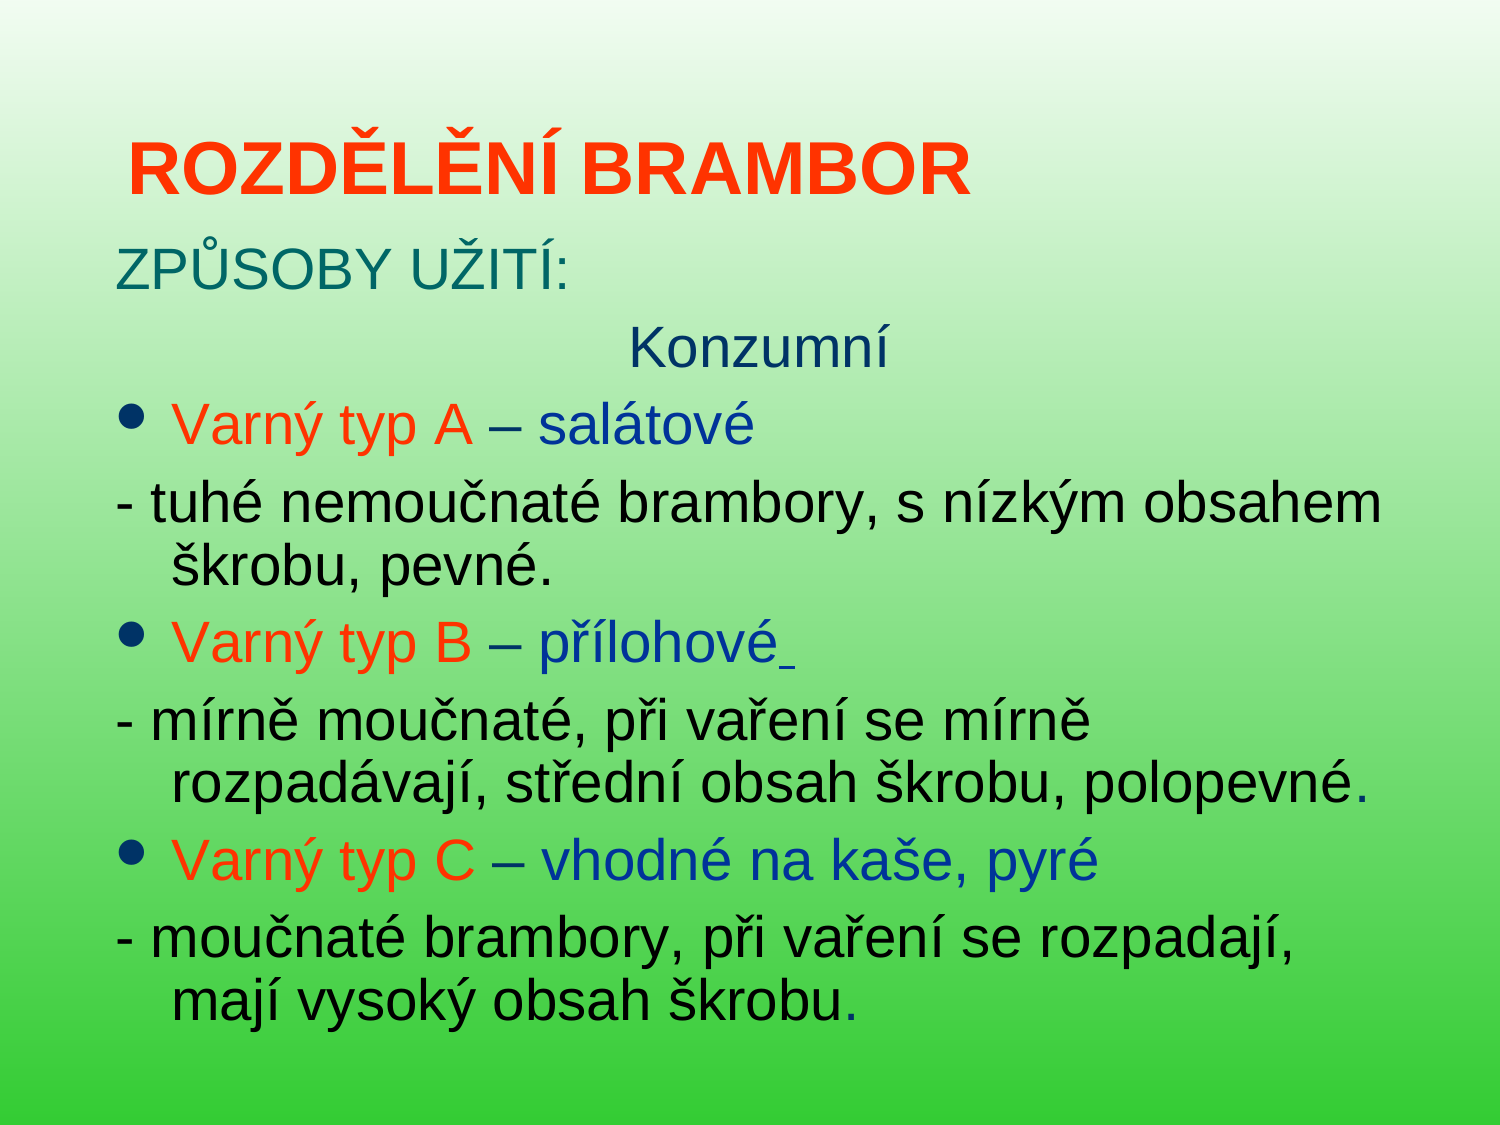

# ROZDĚLĚNÍ BRAMBOR
ZPŮSOBY UŽITÍ:
Konzumní
Varný typ A – salátové
- tuhé nemoučnaté brambory, s nízkým obsahem škrobu, pevné.
Varný typ B – přílohové
- mírně moučnaté, při vaření se mírně rozpadávají, střední obsah škrobu, polopevné.
Varný typ C – vhodné na kaše, pyré
- moučnaté brambory, při vaření se rozpadají, mají vysoký obsah škrobu.